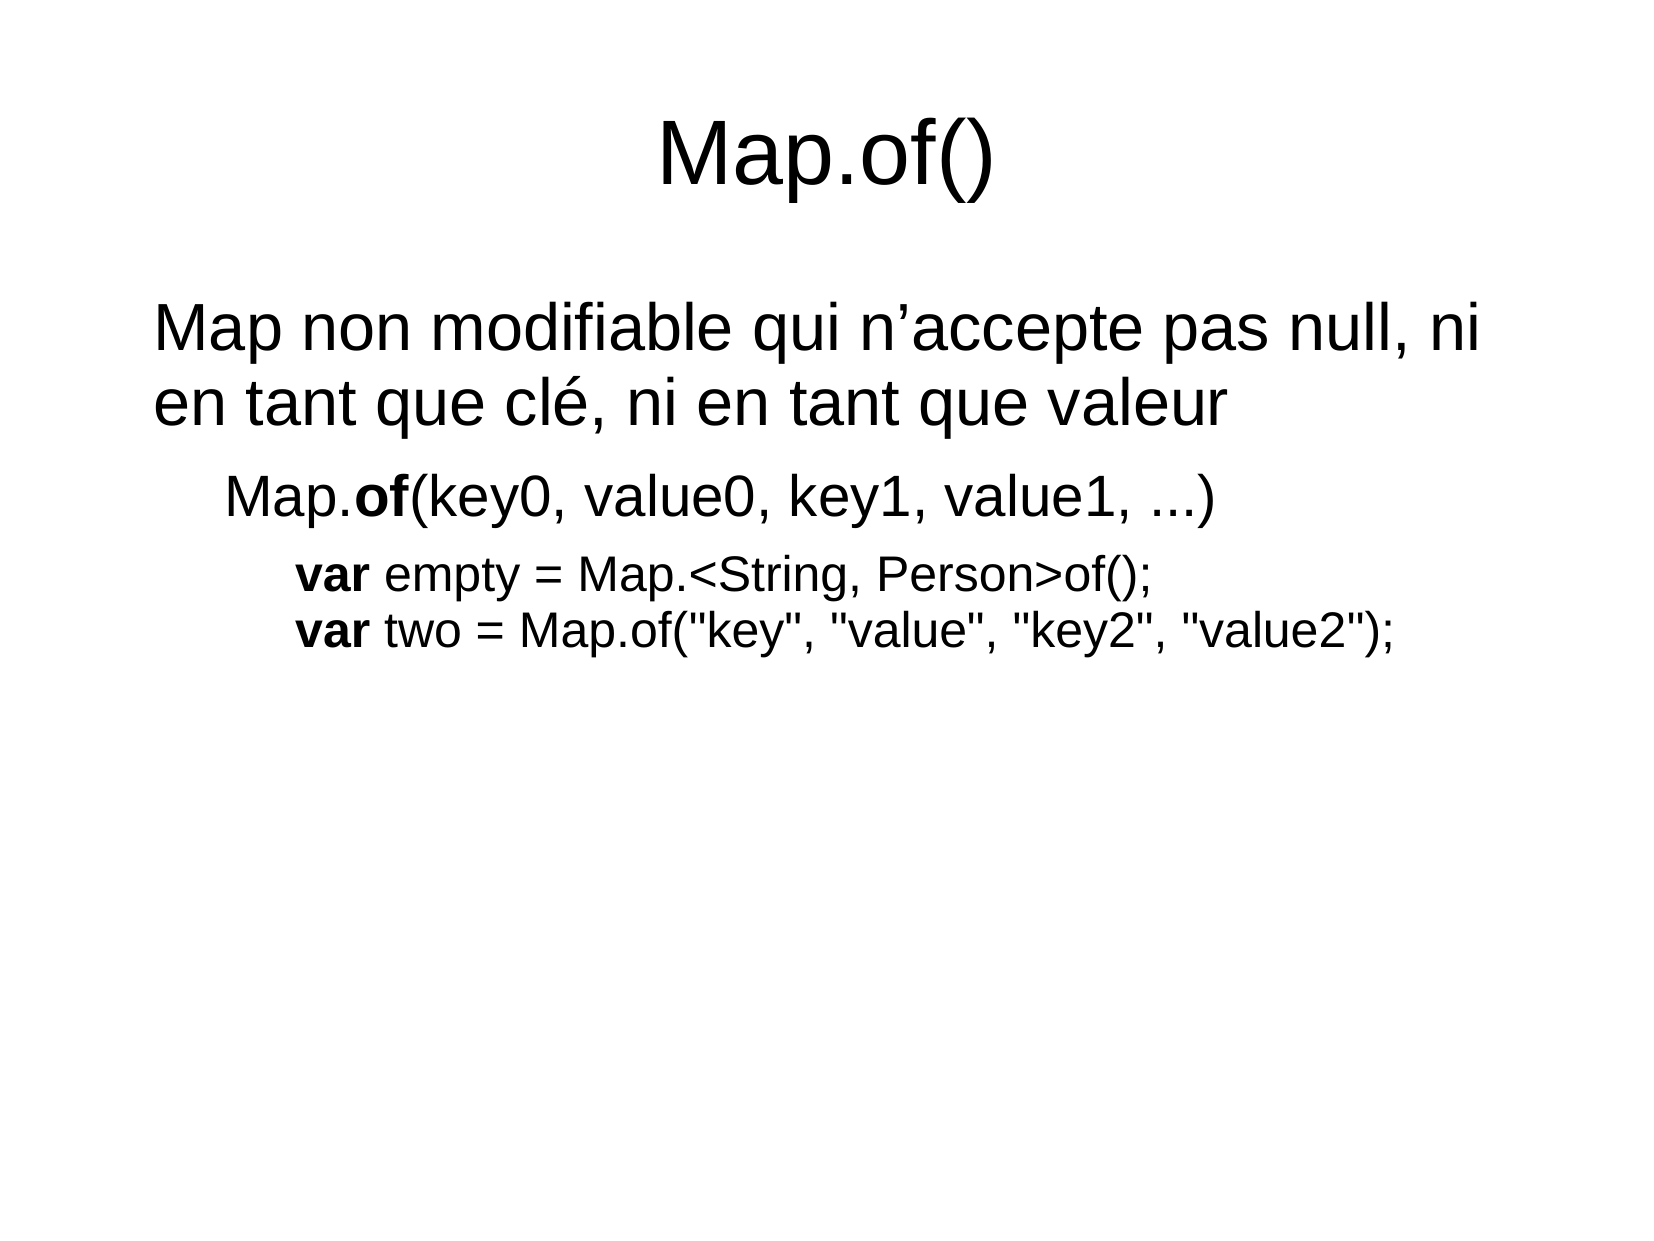

# Map.of()
Map non modifiable qui n’accepte pas null, ni en tant que clé, ni en tant que valeur
Map.of(key0, value0, key1, value1, ...)
var empty = Map.<String, Person>of();
var two = Map.of("key", "value", "key2", "value2");